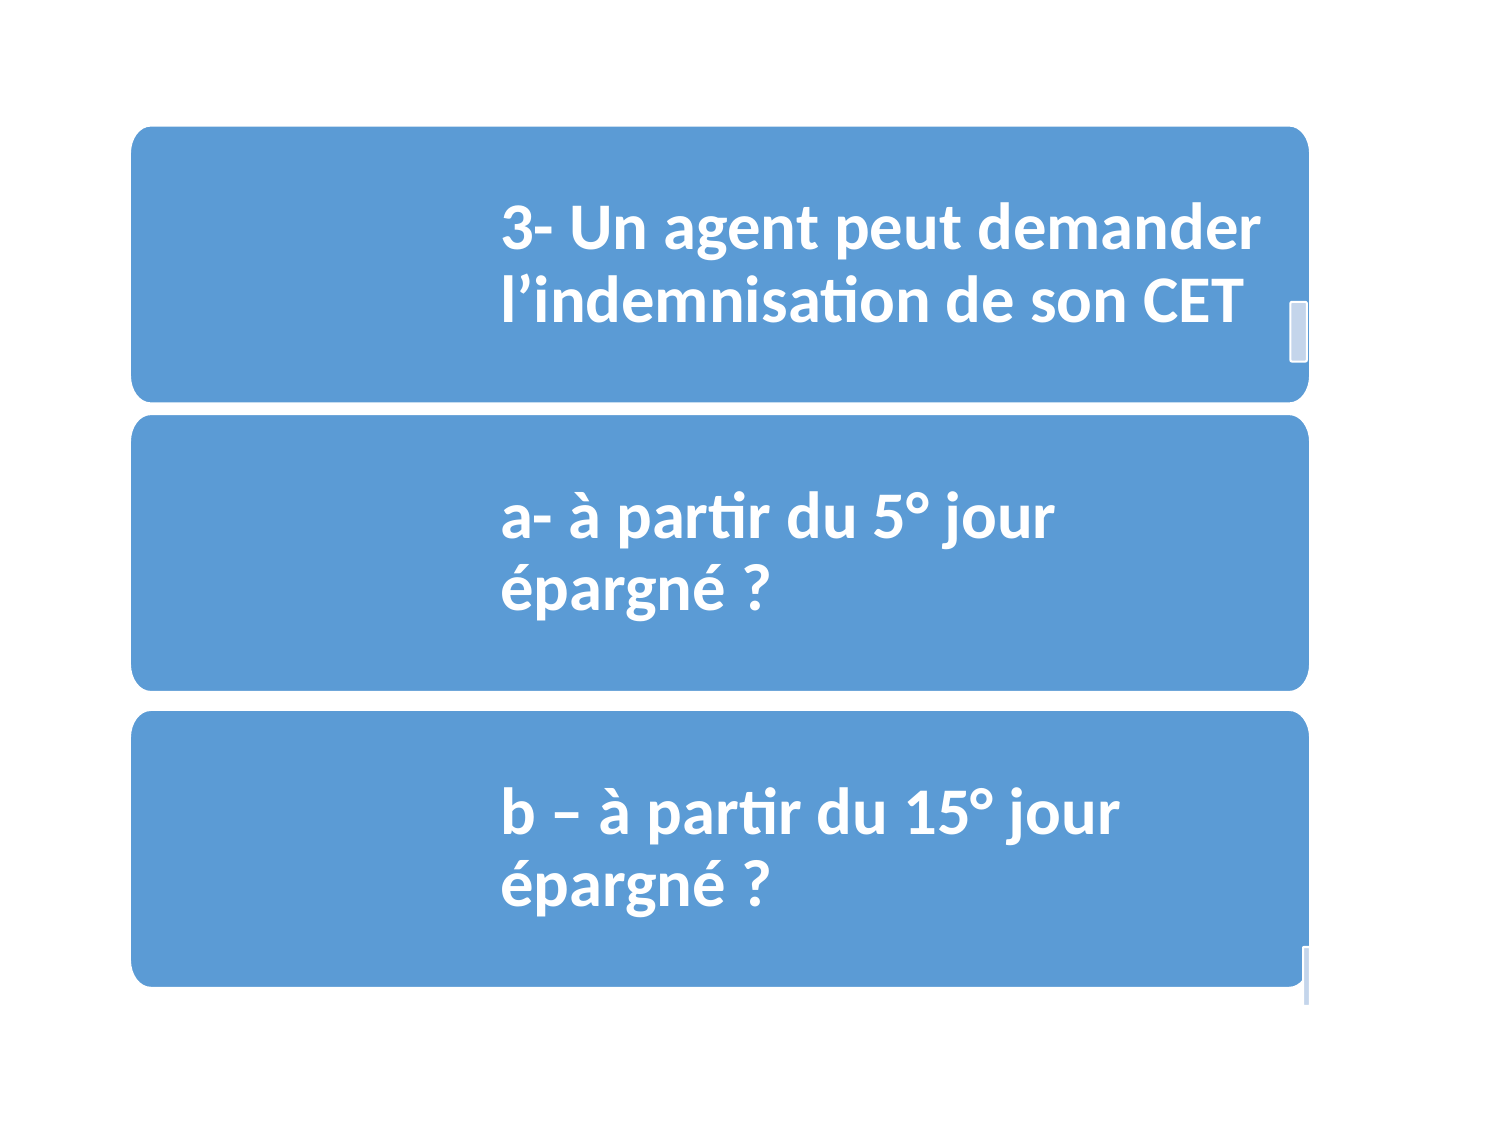

3- Un agent peut demander l’indemnisation de son CET
a- à partir du 5° jour épargné ?
b – à partir du 15° jour épargné ?